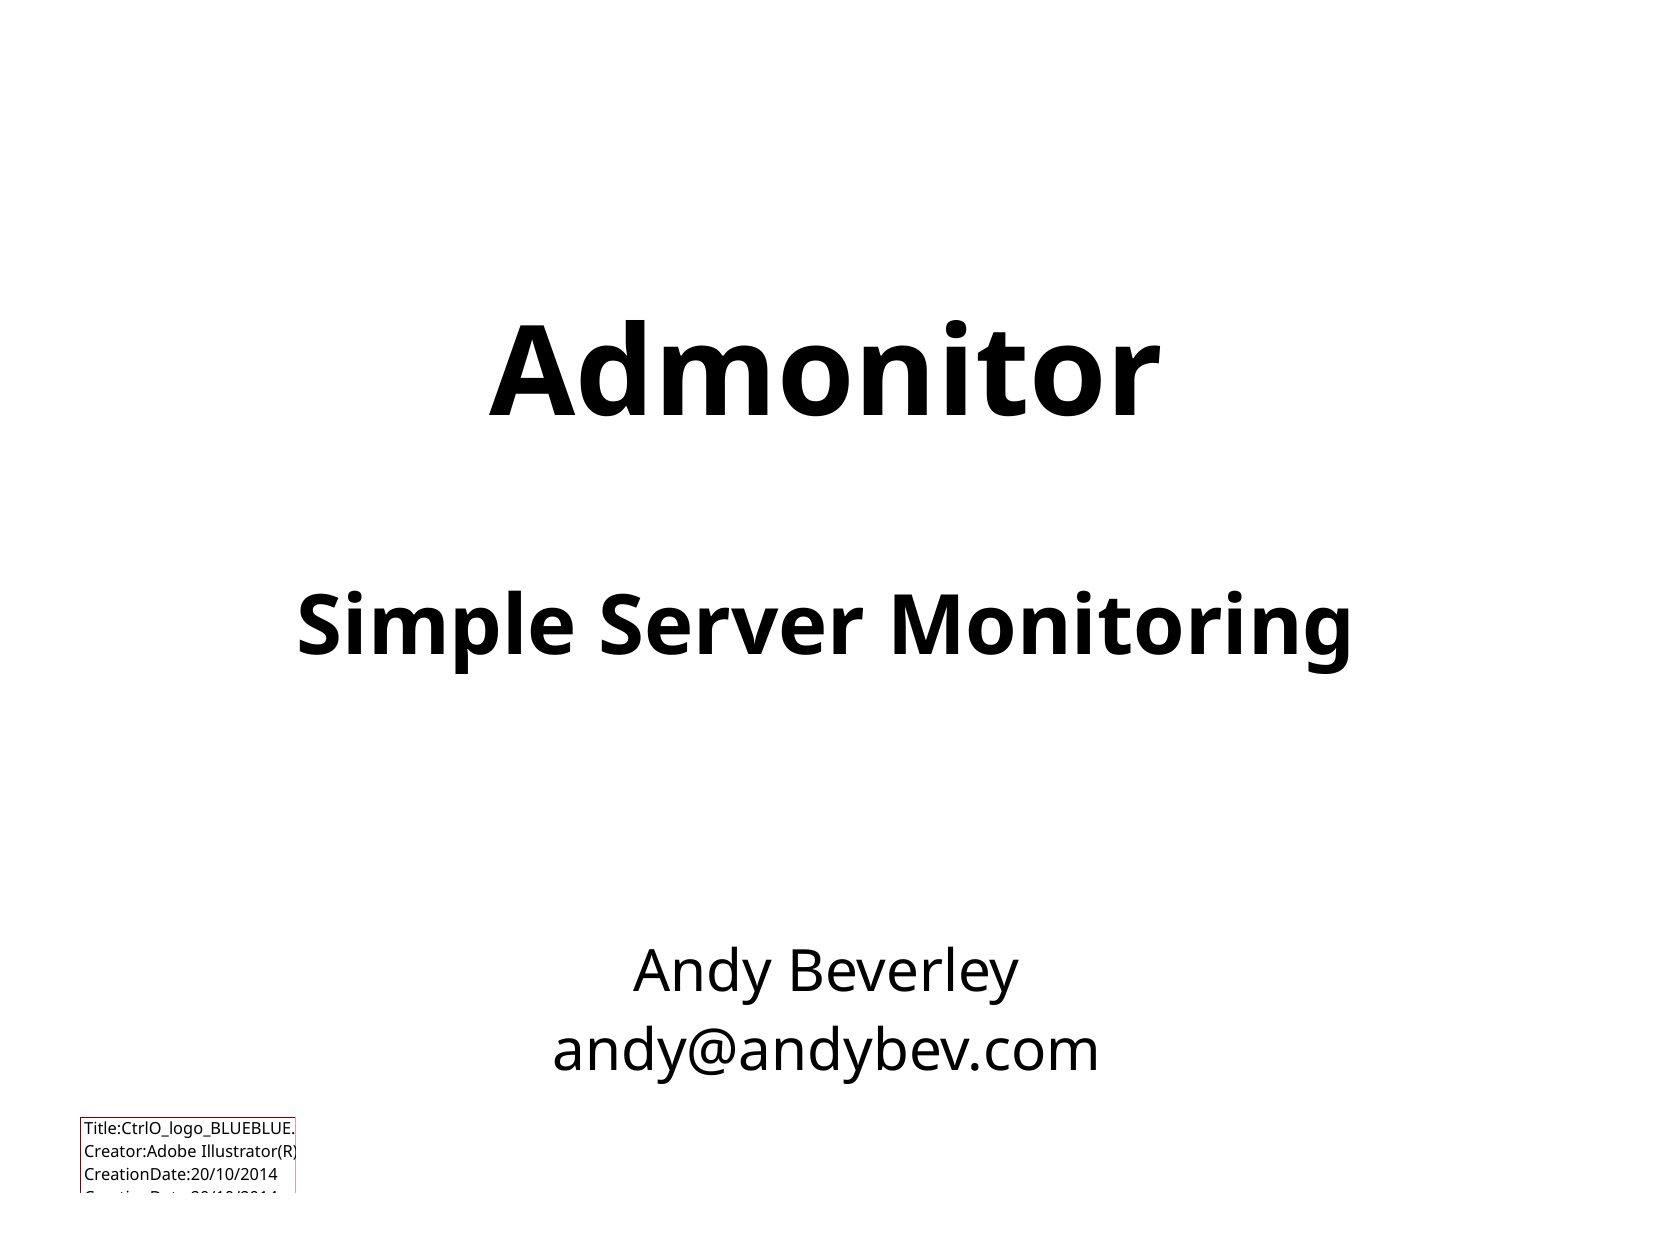

# Admonitor Simple Server Monitoring Andy Beverley andy@andybev.com